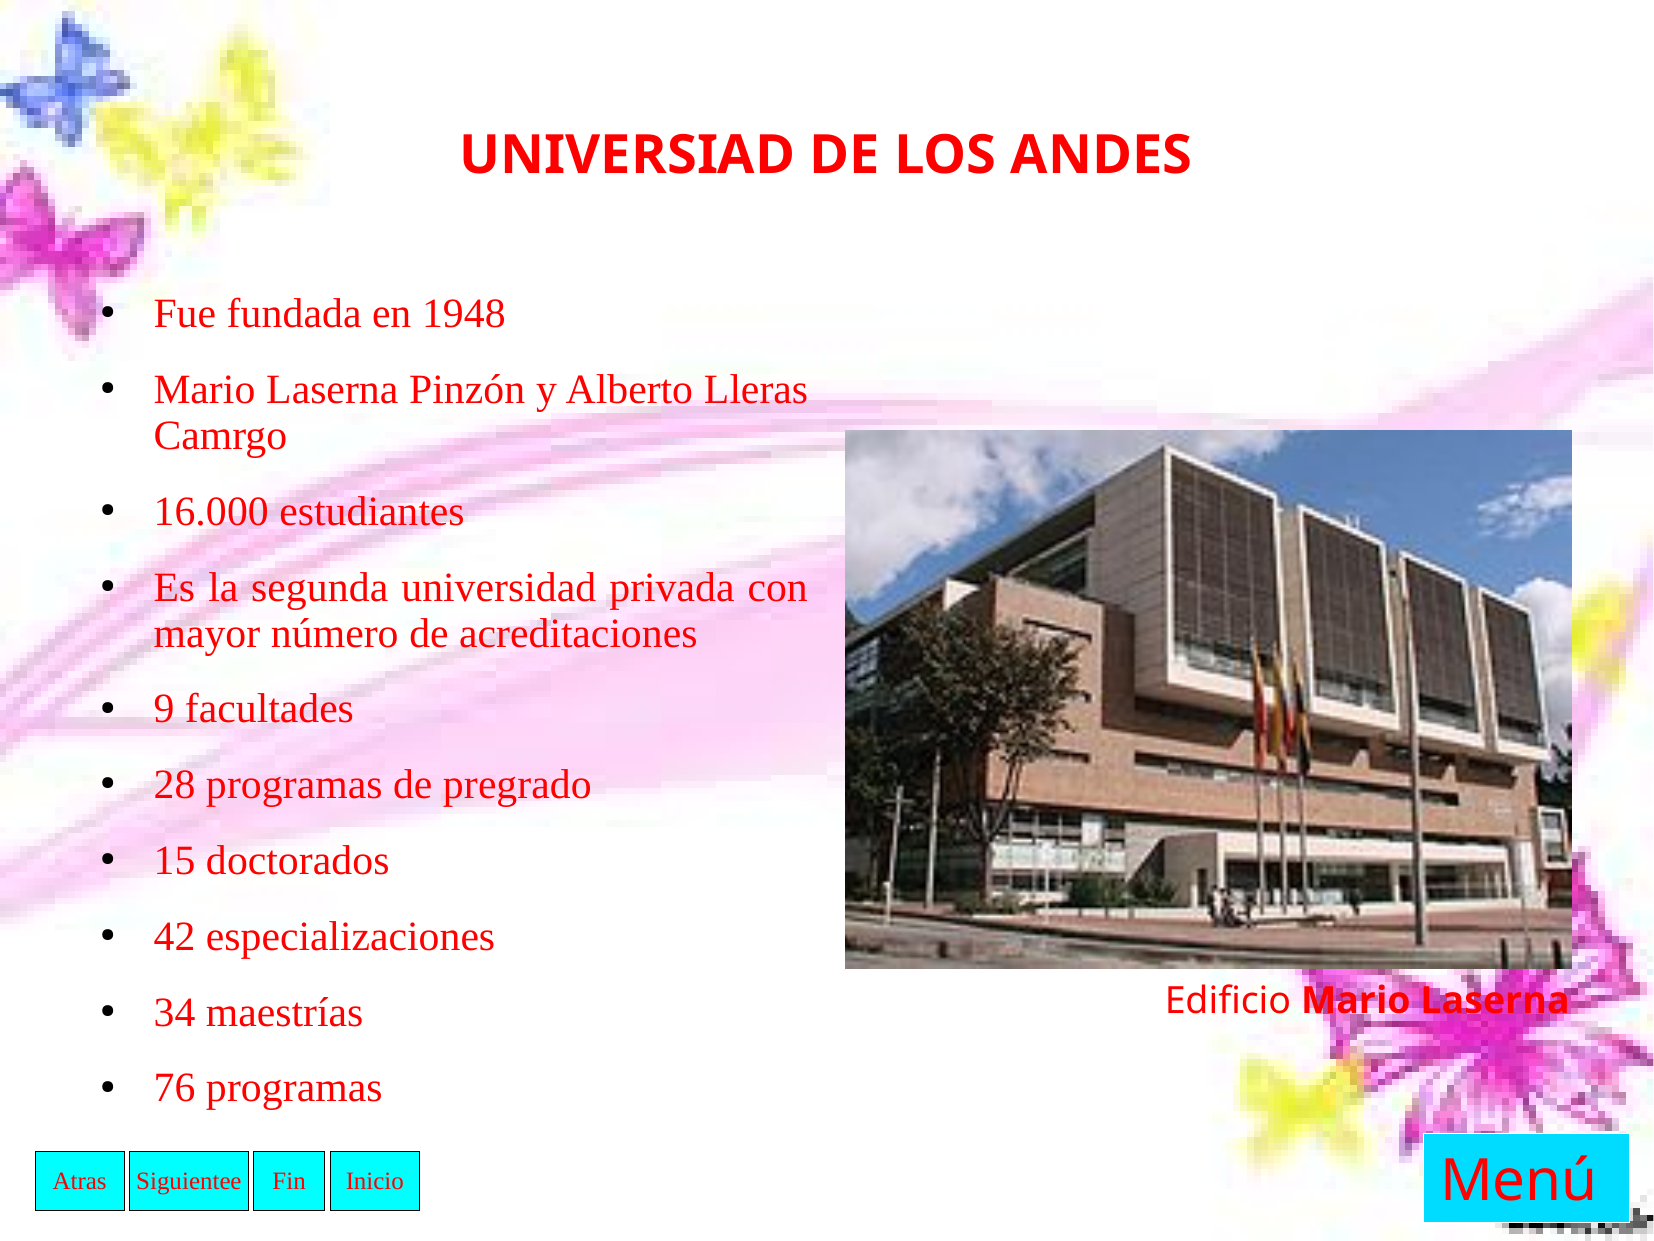

# UNIVERSIAD DE LOS ANDES
Fue fundada en 1948
Mario Laserna Pinzón y Alberto Lleras Camrgo
16.000 estudiantes
Es la segunda universidad privada con mayor número de acreditaciones
9 facultades
28 programas de pregrado
15 doctorados
42 especializaciones
34 maestrías
76 programas
 Edificio Mario Laserna
Menú
Atras
Siguientee
Fin
Inicio